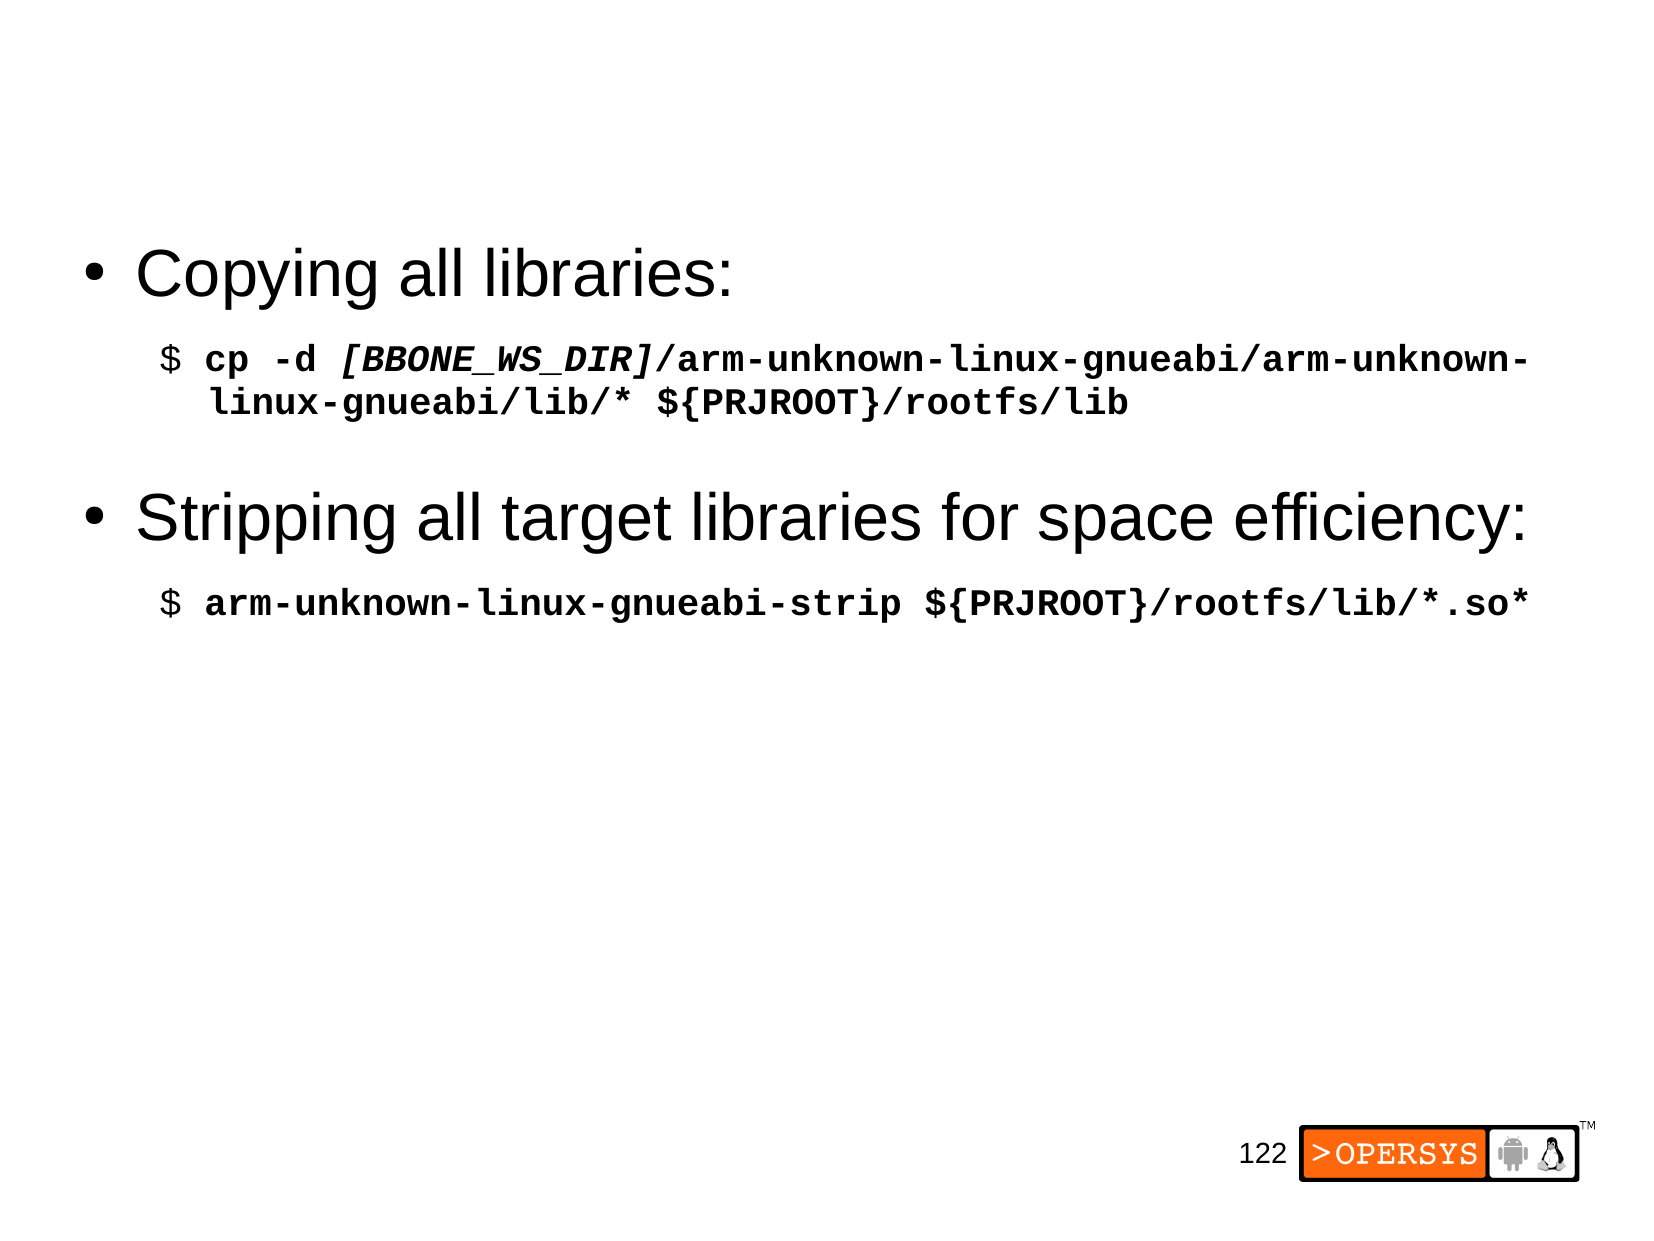

# Copying all libraries:
$ cp -d [BBONE_WS_DIR]/arm-unknown-linux-gnueabi/arm-unknown-linux-gnueabi/lib/* ${PRJROOT}/rootfs/lib
Stripping all target libraries for space efficiency:
$ arm-unknown-linux-gnueabi-strip ${PRJROOT}/rootfs/lib/*.so*